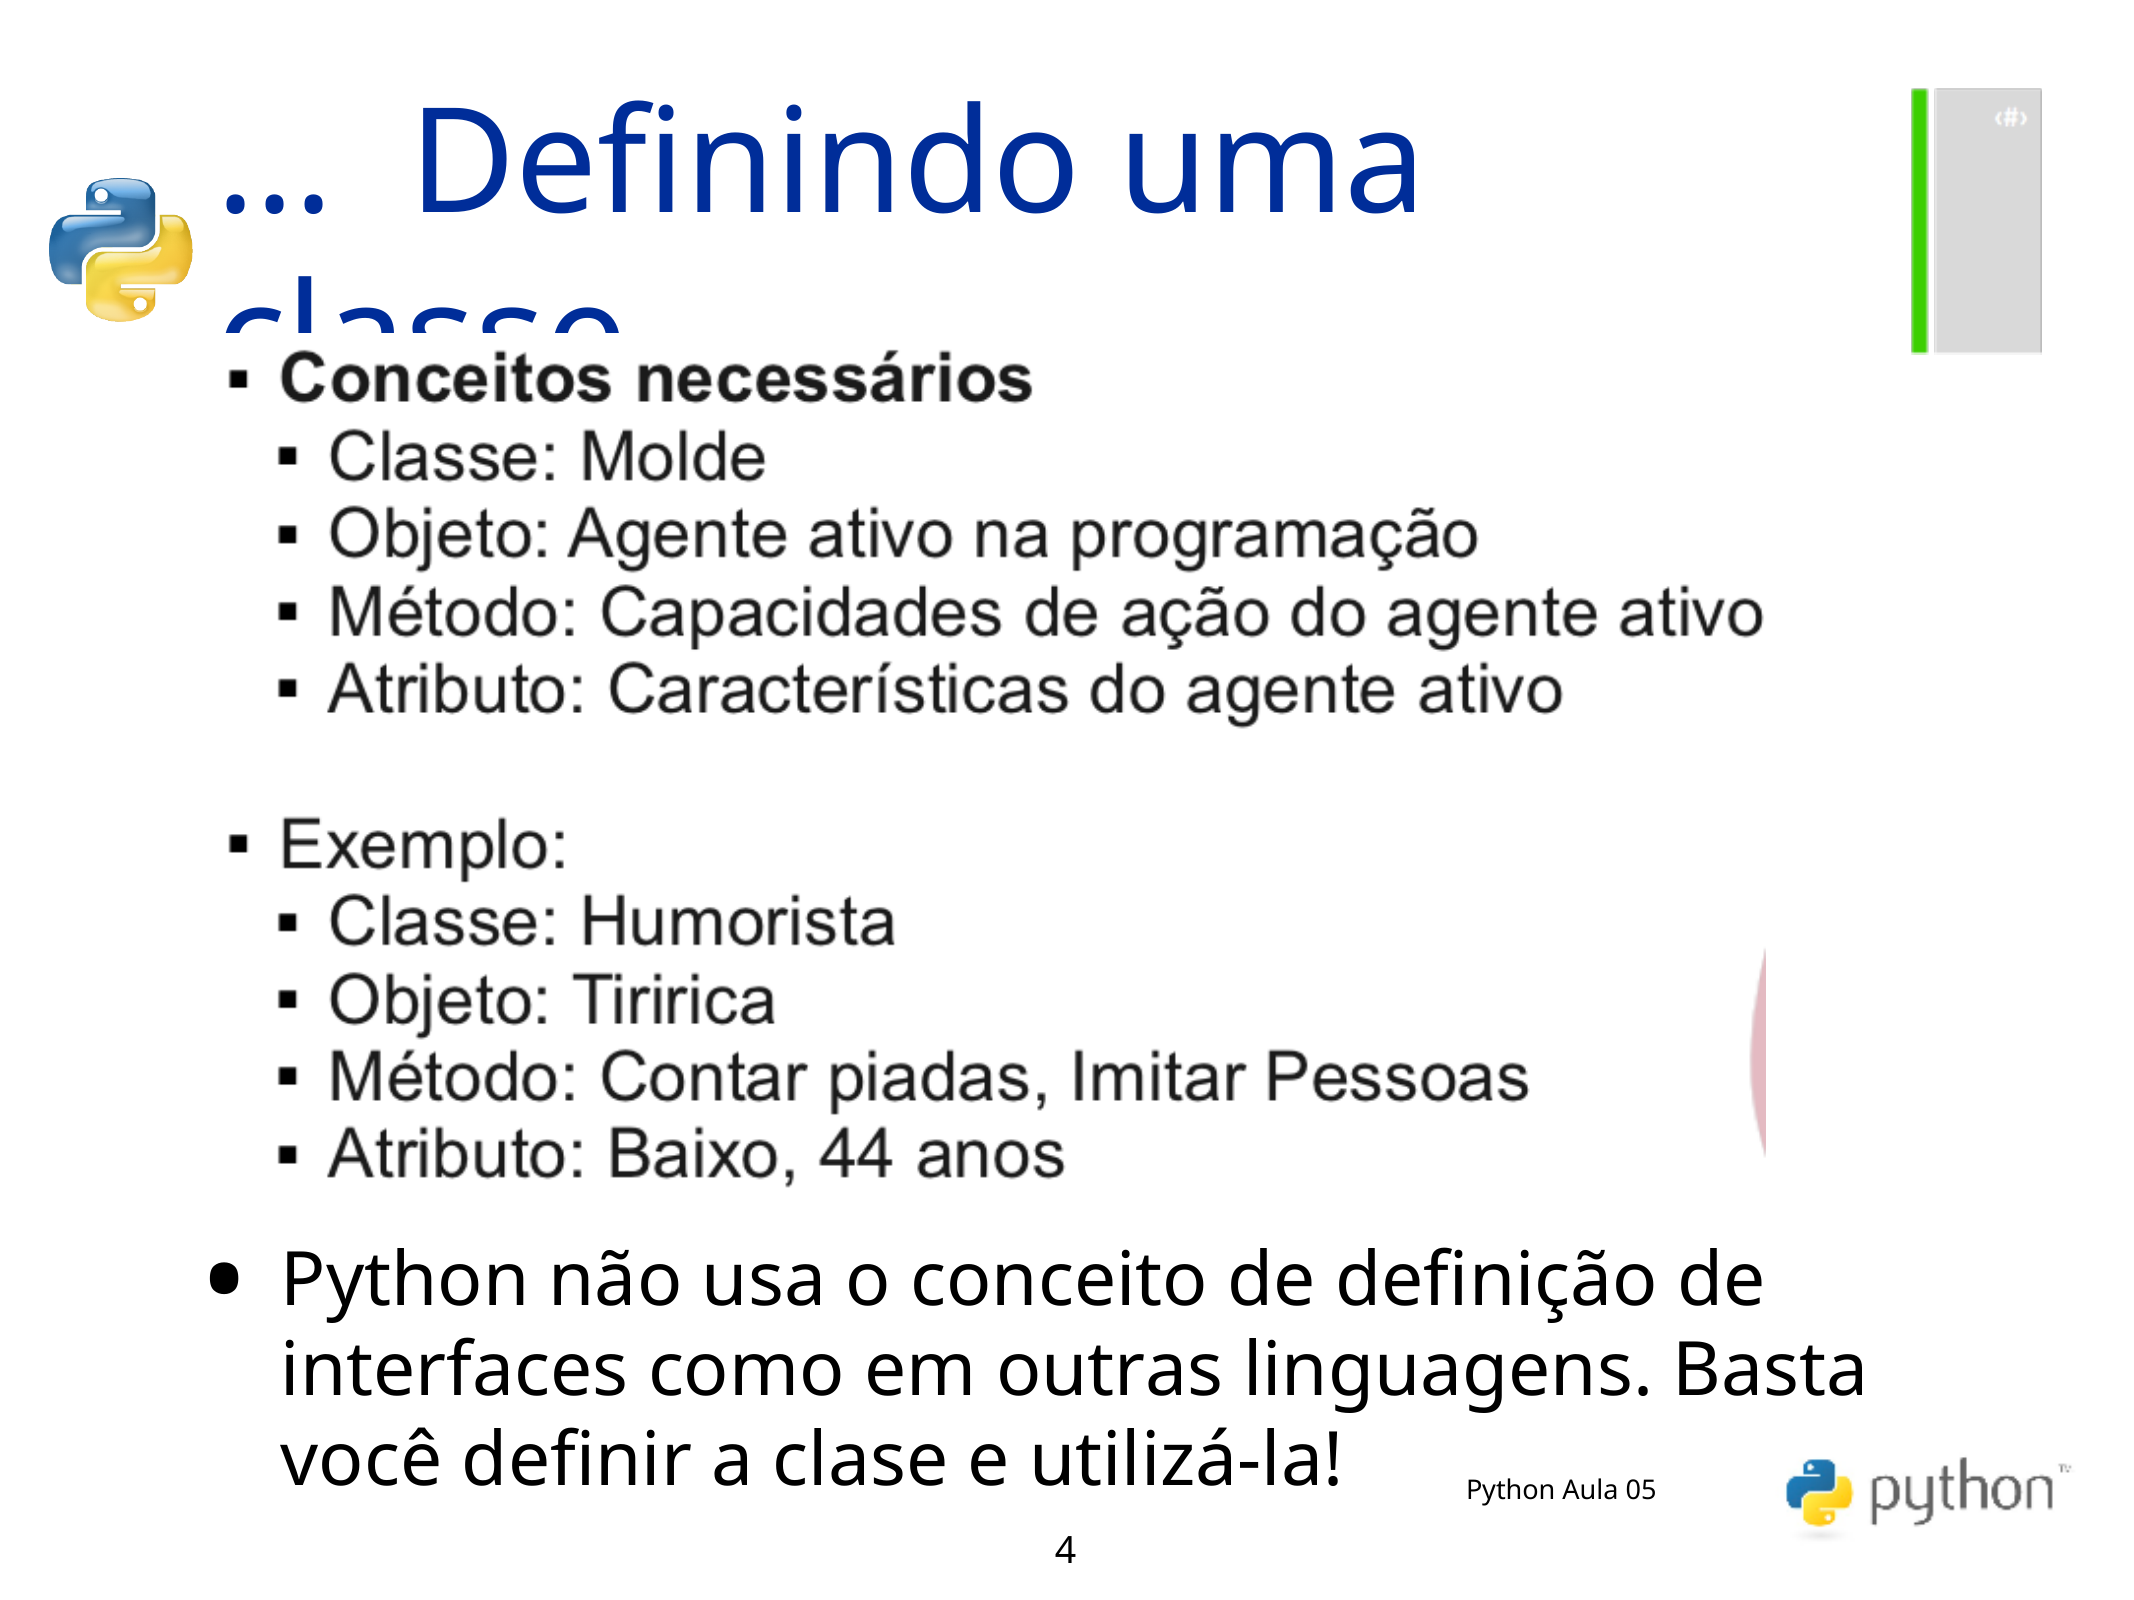

# ... Definindo uma classe...
Python não usa o conceito de definição de interfaces como em outras linguagens. Basta você definir a clase e utilizá-la!
Python Aula 05